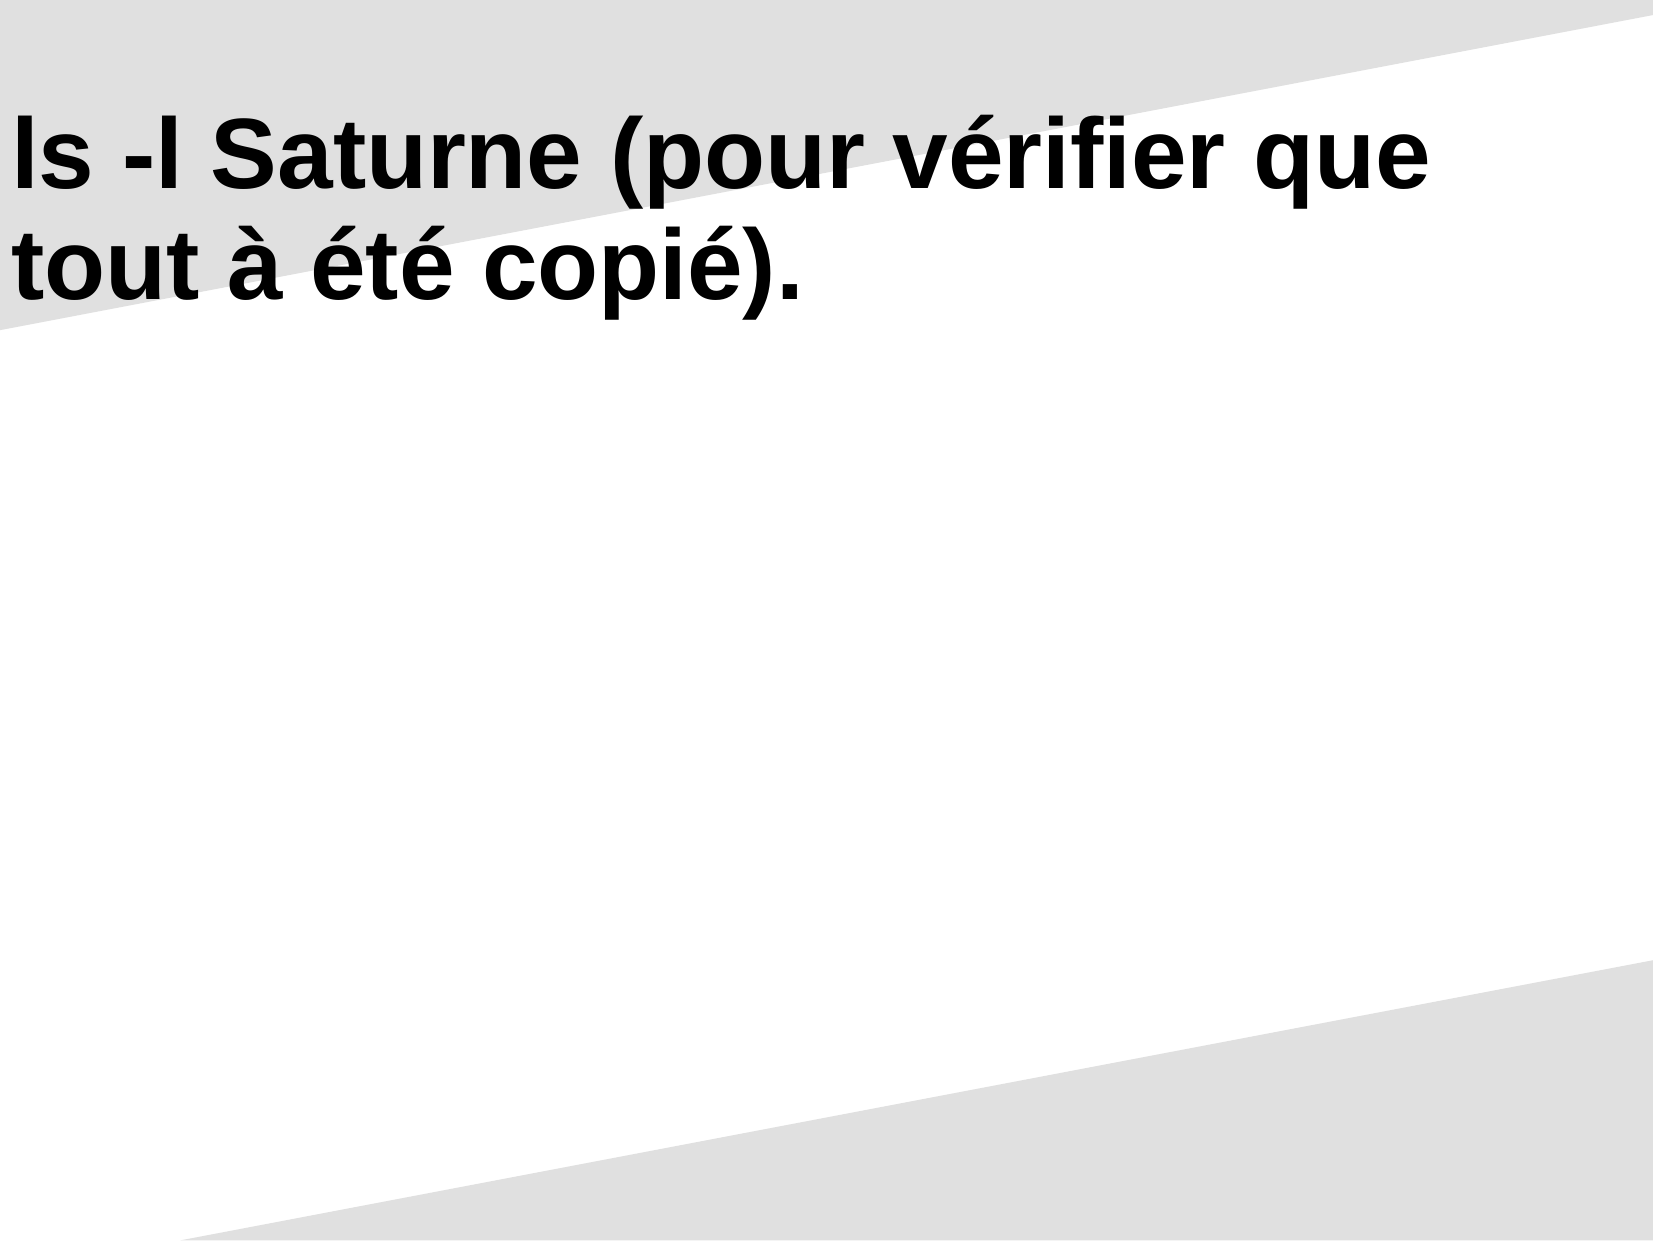

# ls -l Saturne (pour vérifier que tout à été copié).